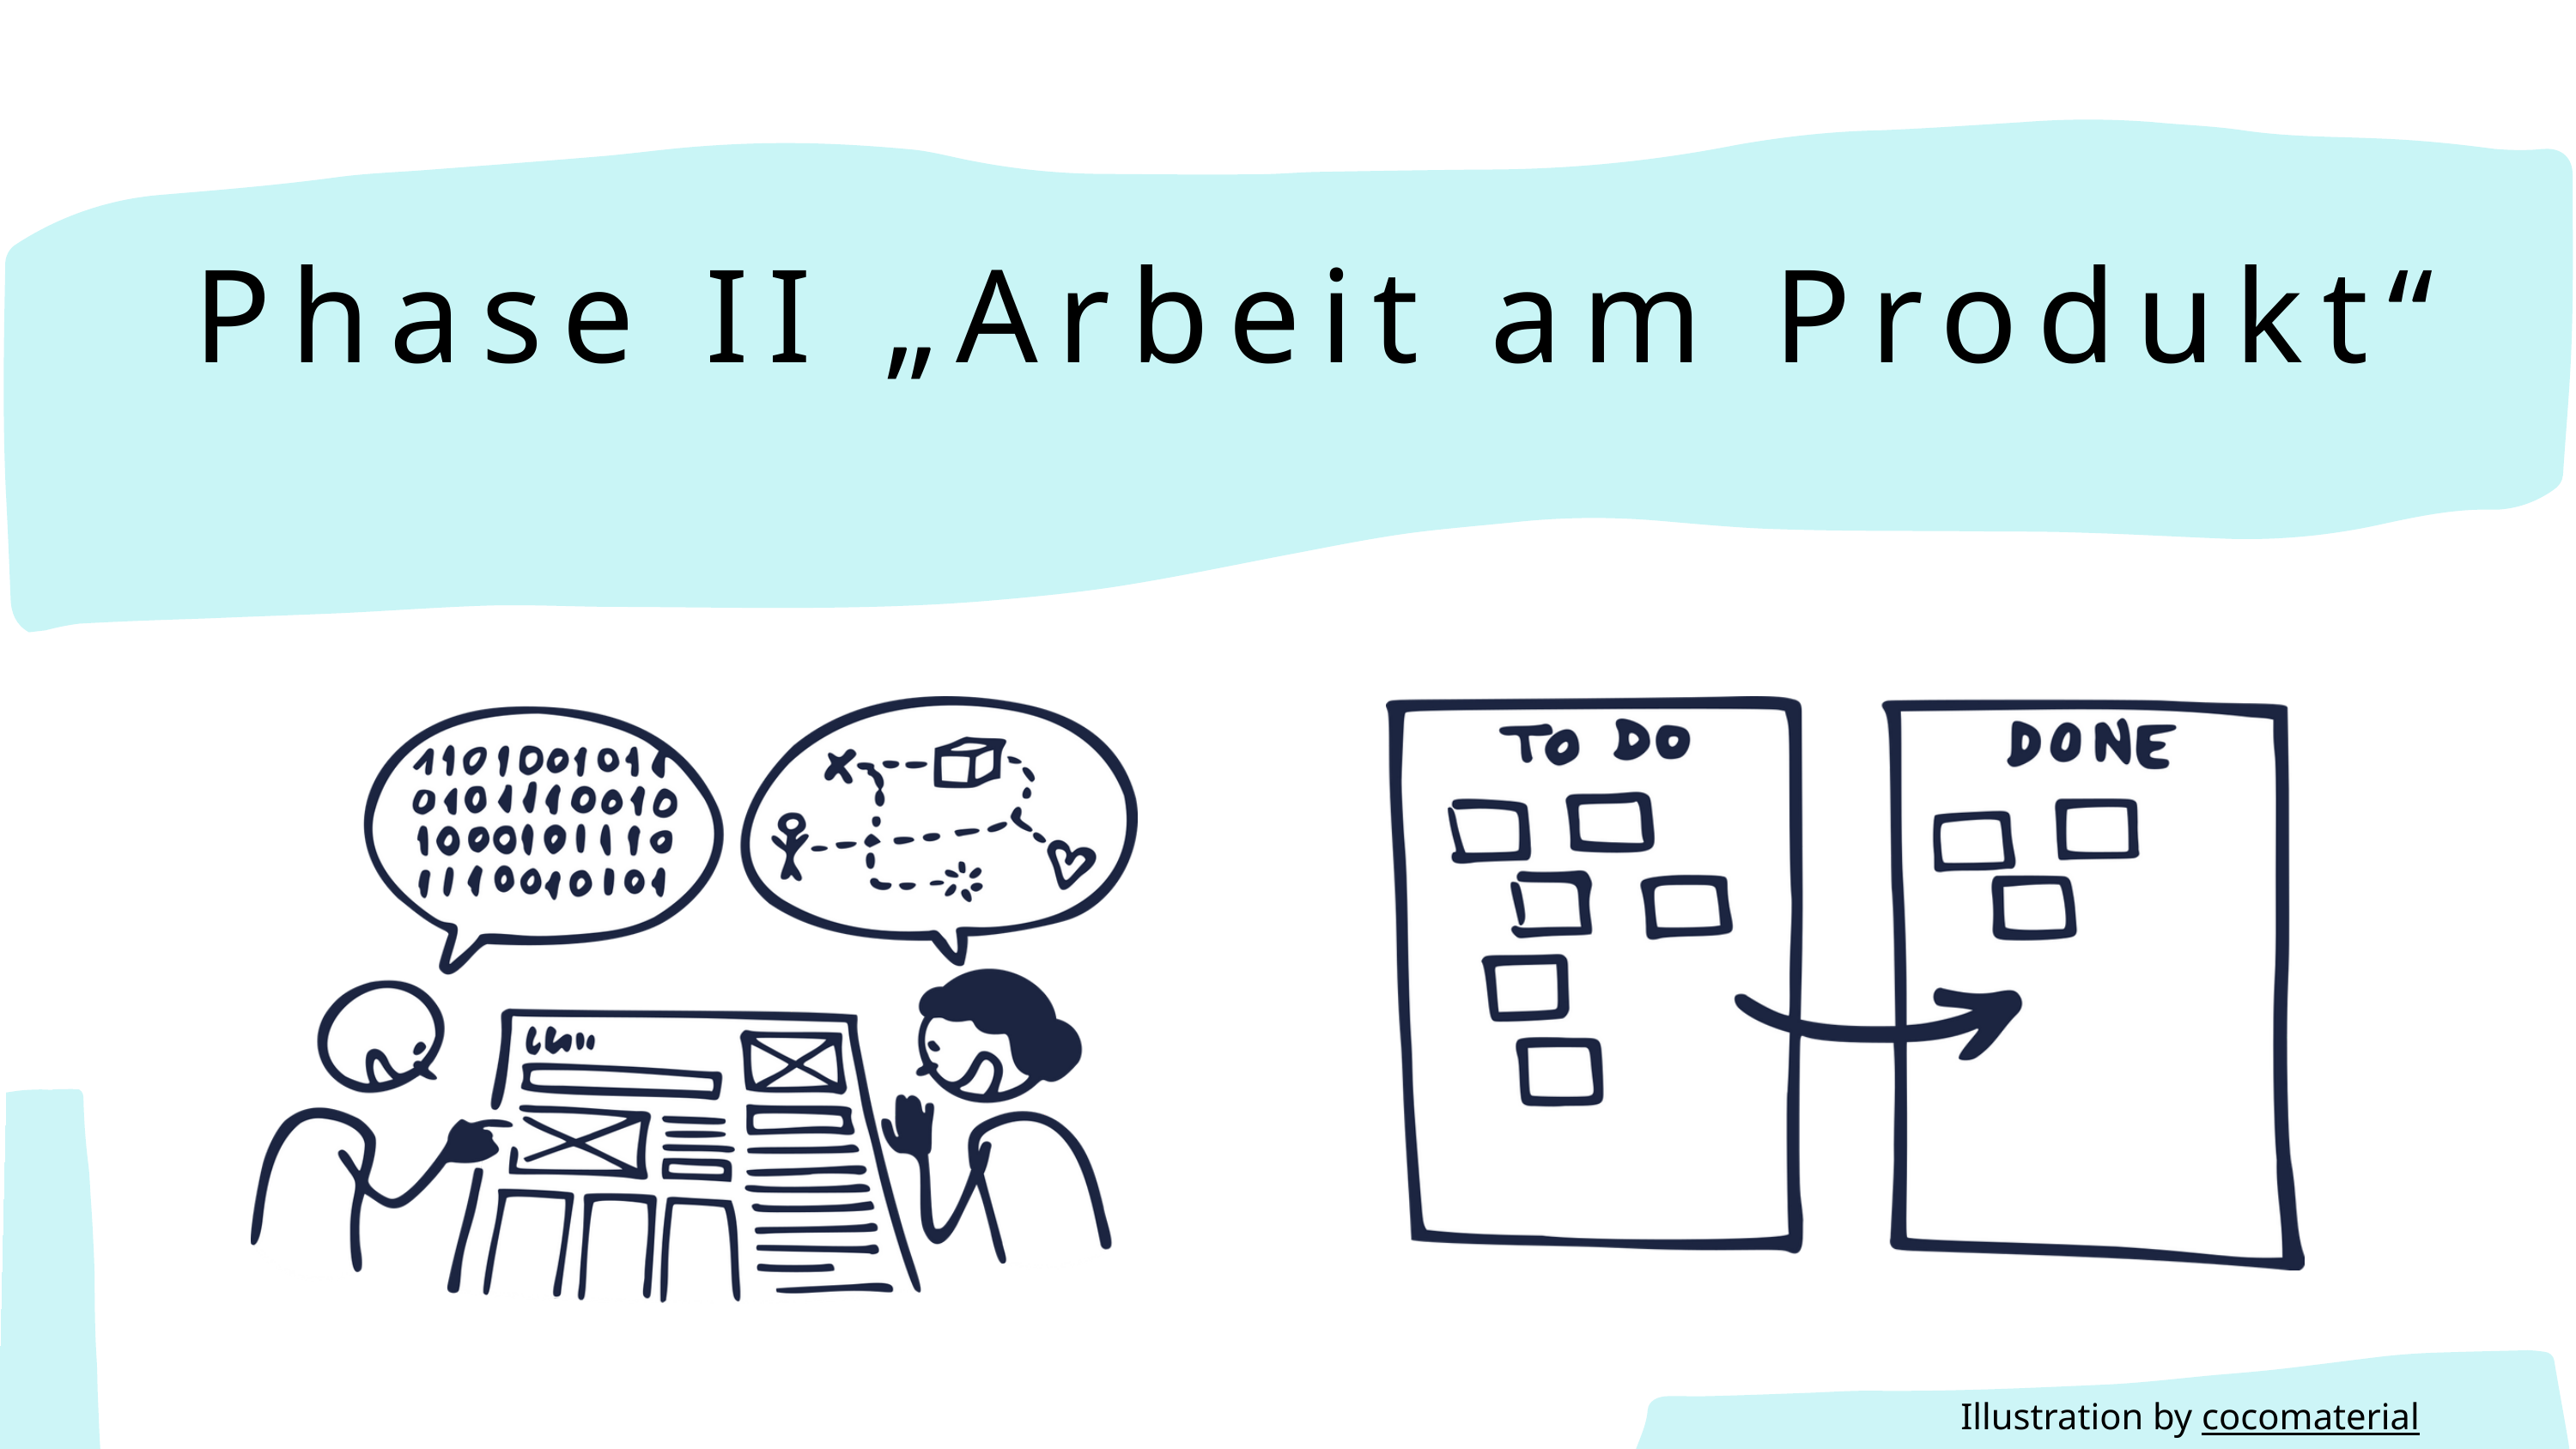

Phase II „Arbeit am Produkt“
Illustration by cocomaterial